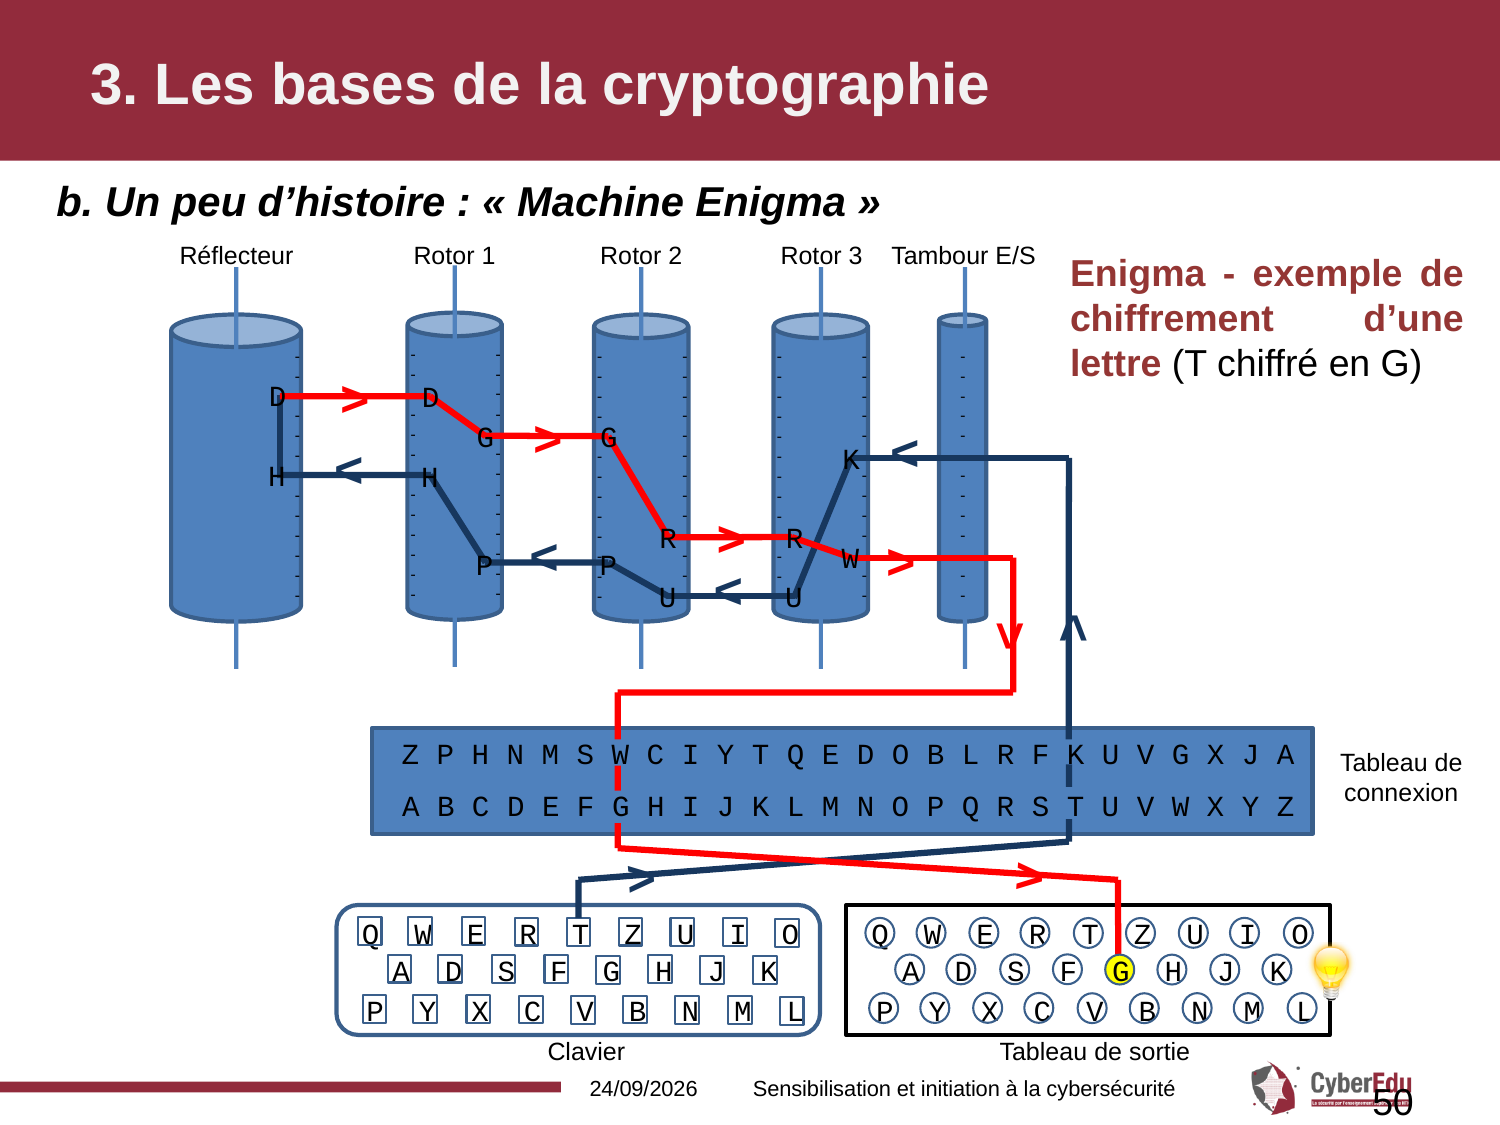

# 3. Les bases de la cryptographie
b. Un peu d’histoire : « Machine Enigma »
Réflecteur
Rotor 1
Rotor 2
Rotor 3
Tambour E/S
Enigma - exemple de chiffrement d’une lettre (T chiffré en G)
-
-
-
-
-
-
-
-
-
-
-
-
-
-
-
-
-
-
-
-
-
-
-
-
-
-
-
-
-
-
-
-
-
-
-
-
-
-
-
-
-
-
-
-
-
-
-
-
-
-
-
-
-
-
-
-
-
-
-
-
-
-
-
-
-
-
-
-
-
-
-
-
-
-
-
-
-
-
-
-
-
-
-
-
-
-
-
-
-
-
-
-
-
-
-
-
-
-
-
-
-
-
-
-
>
D
D
>
G
G
>
K
>
H
H
>
R
R
>
>
W
P
P
>
U
U
>
>
Z P H N M S W C I Y T Q E D O B L R F K U V G X J A
Tableau de connexion
A B C D E F G H I J K L M N O P Q R S T U V W X Y Z
>
>
Q W E R T Z U I O
Q W E R T Z U I O
A D S F G H J K
A D S F G H J K
P Y X C V B N M L
P Y X C V B N M L
Clavier
Tableau de sortie
Sensibilisation et initiation à la cybersécurité